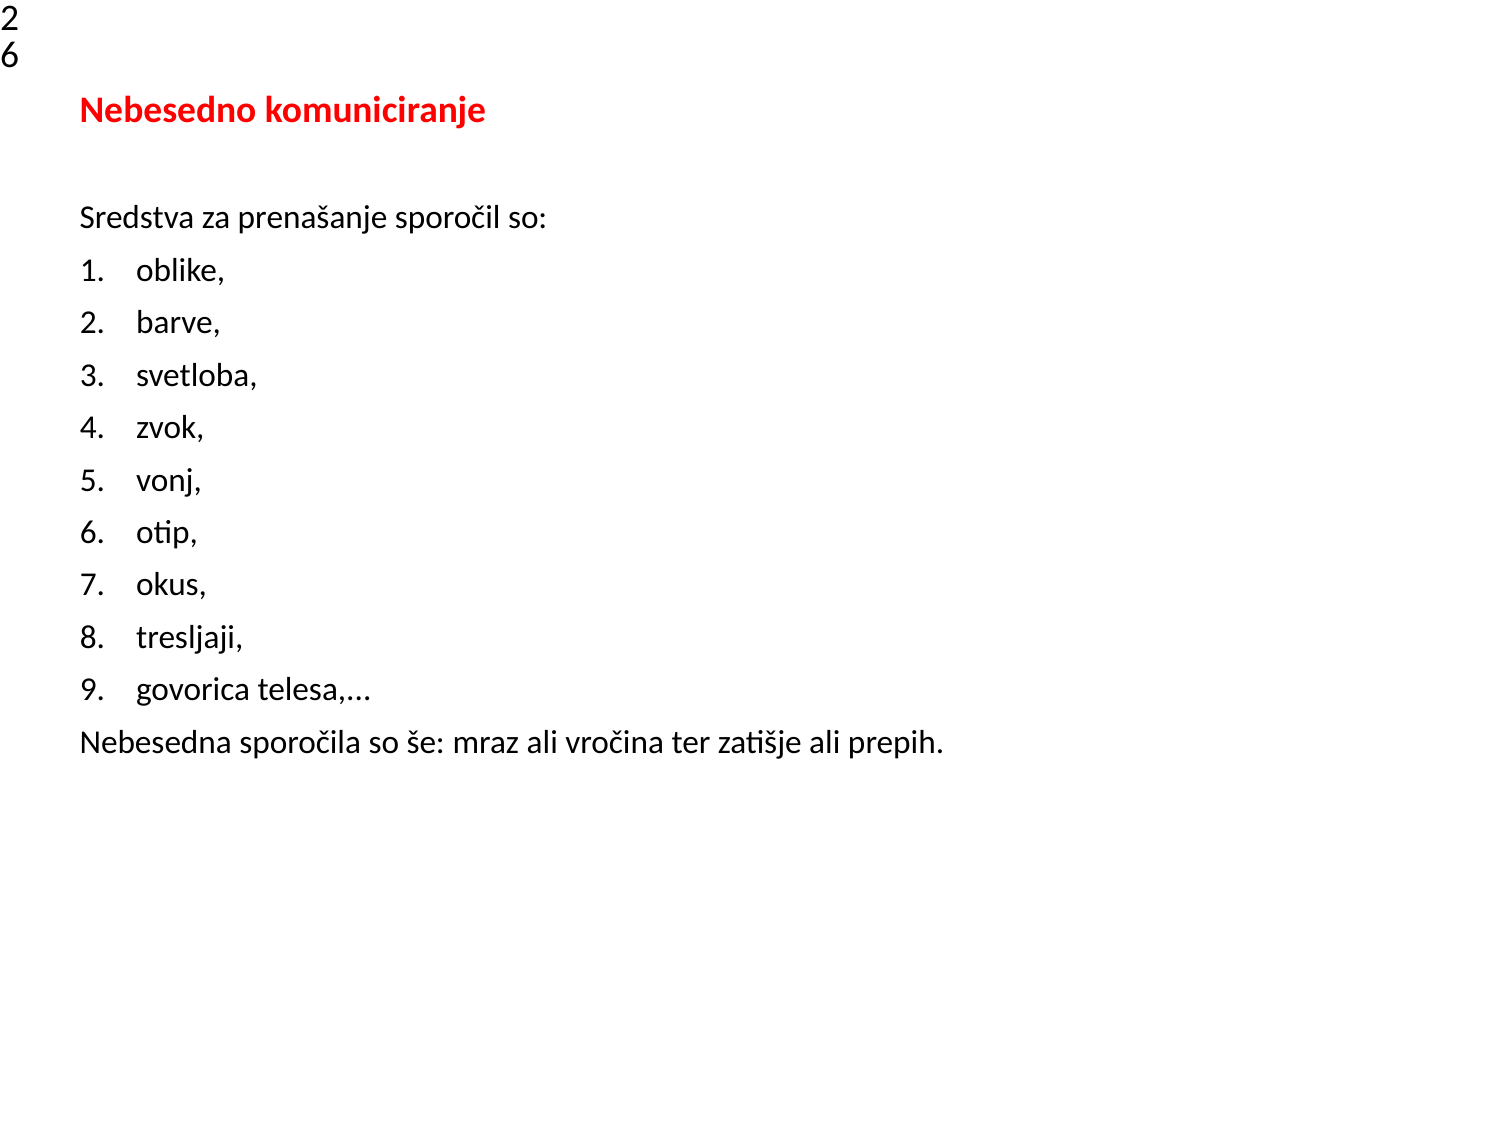

Nebesedno komuniciranje
Sredstva za prenašanje sporočil so:
oblike,
barve,
svetloba,
zvok,
vonj,
otip,
okus,
tresljaji,
govorica telesa,...
Nebesedna sporočila so še: mraz ali vročina ter zatišje ali prepih.